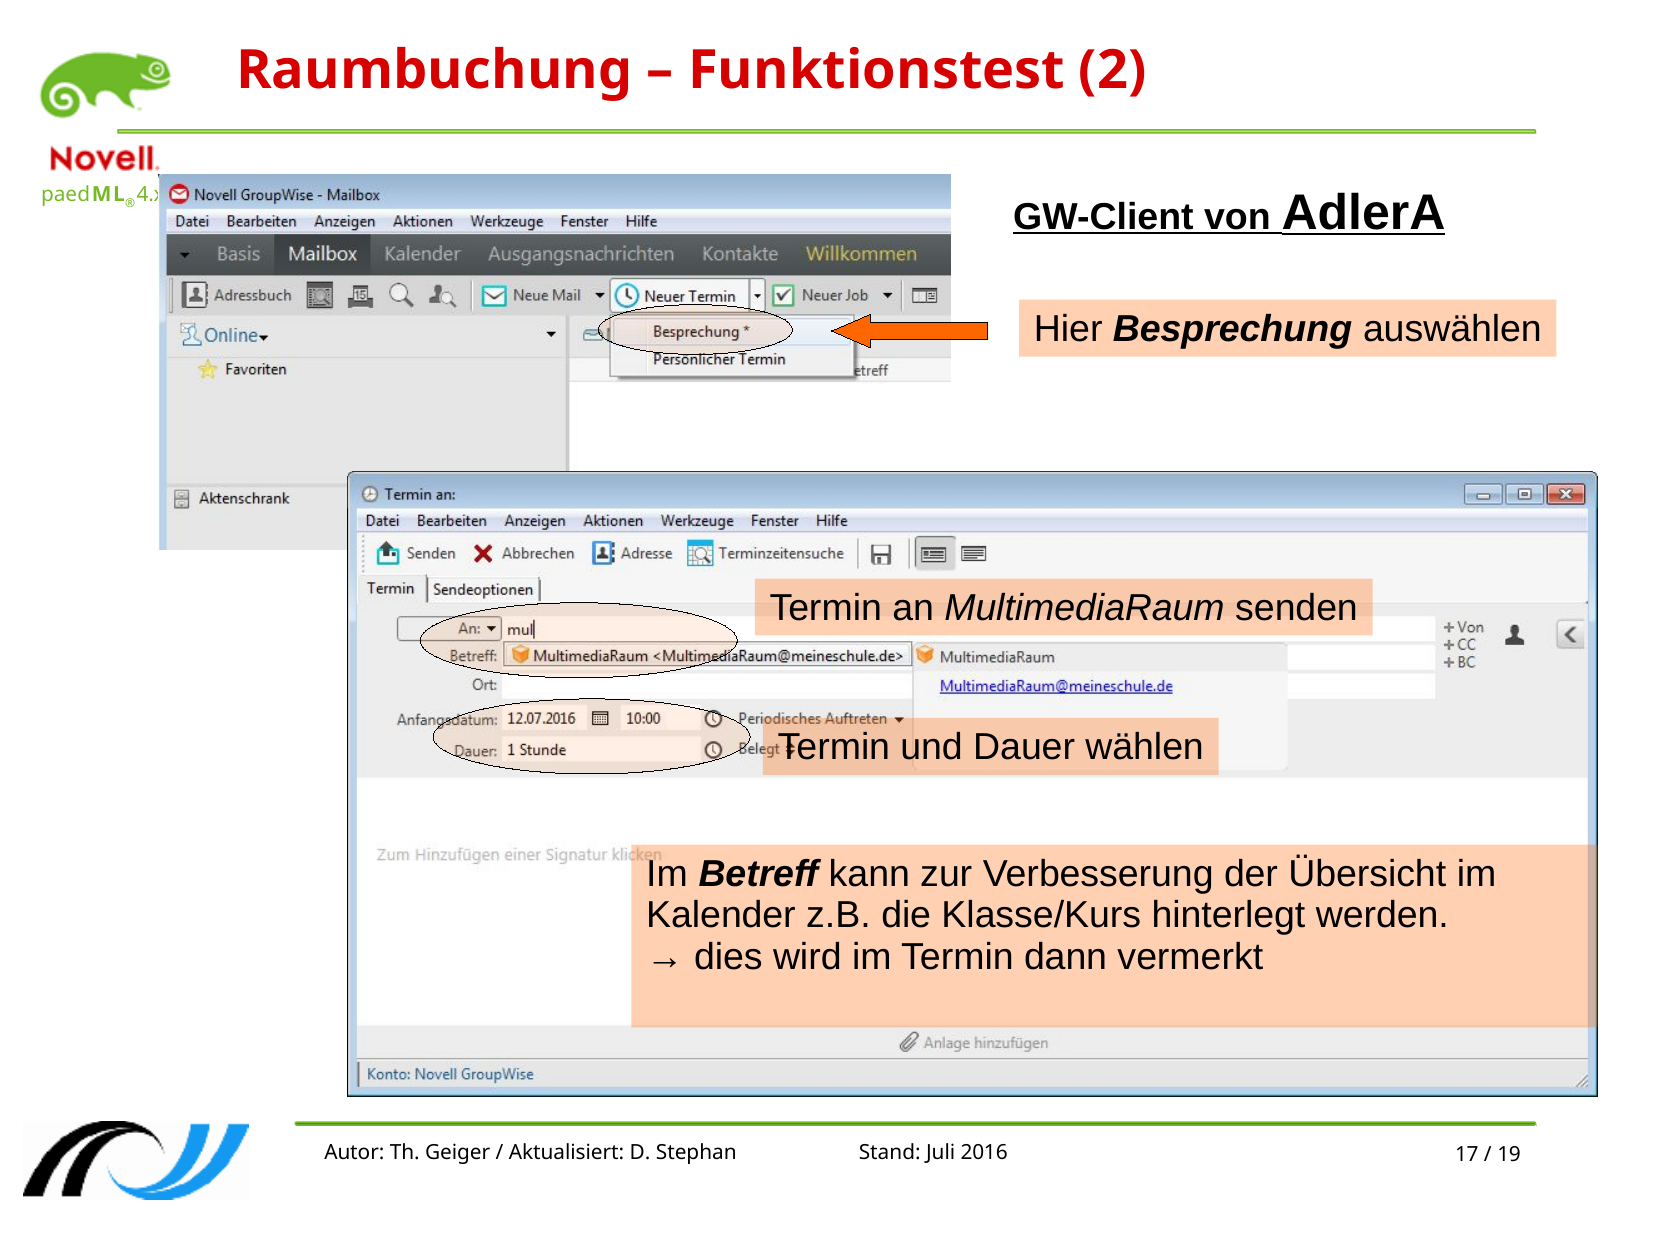

# Raumbuchung – Funktionstest (2)
GW-Client von AdlerA
Hier Besprechung auswählen
Termin an MultimediaRaum senden
Termin und Dauer wählen
Im Betreff kann zur Verbesserung der Übersicht im Kalender z.B. die Klasse/Kurs hinterlegt werden.
→ dies wird im Termin dann vermerkt
Autor: Th. Geiger / Aktualisiert: D. Stephan
Juli 2016
17